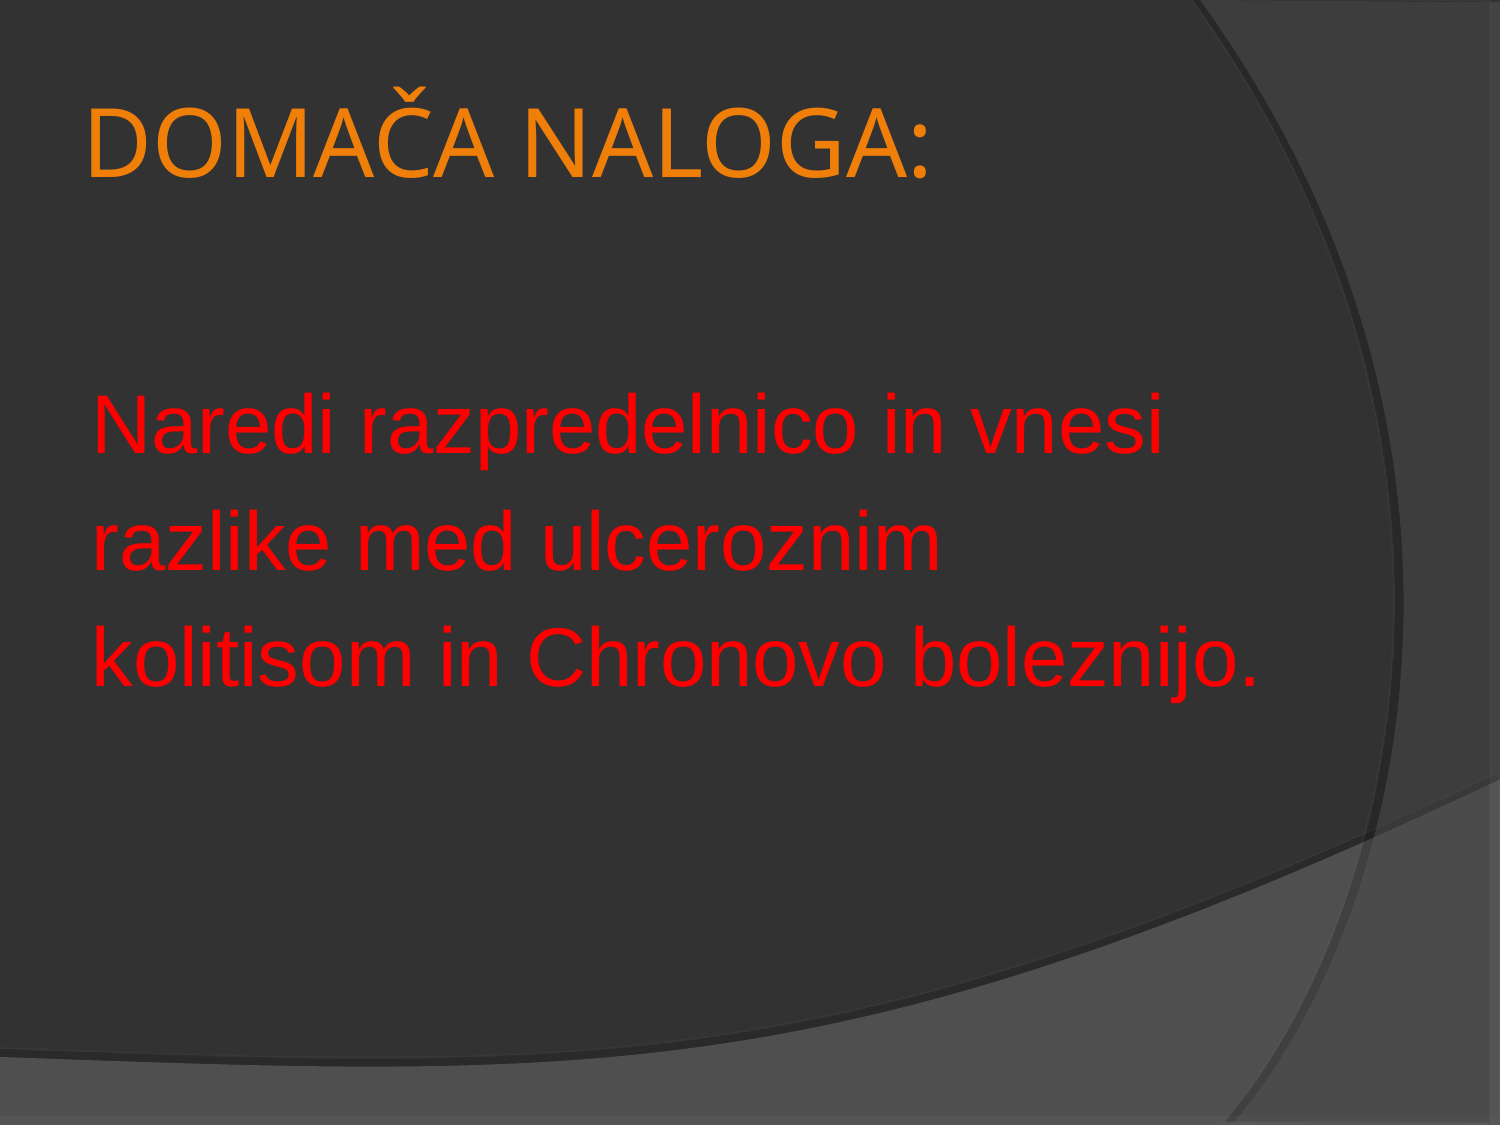

# DOMAČA NALOGA:
Naredi razpredelnico in vnesi
razlike med ulceroznim
kolitisom in Chronovo boleznijo.